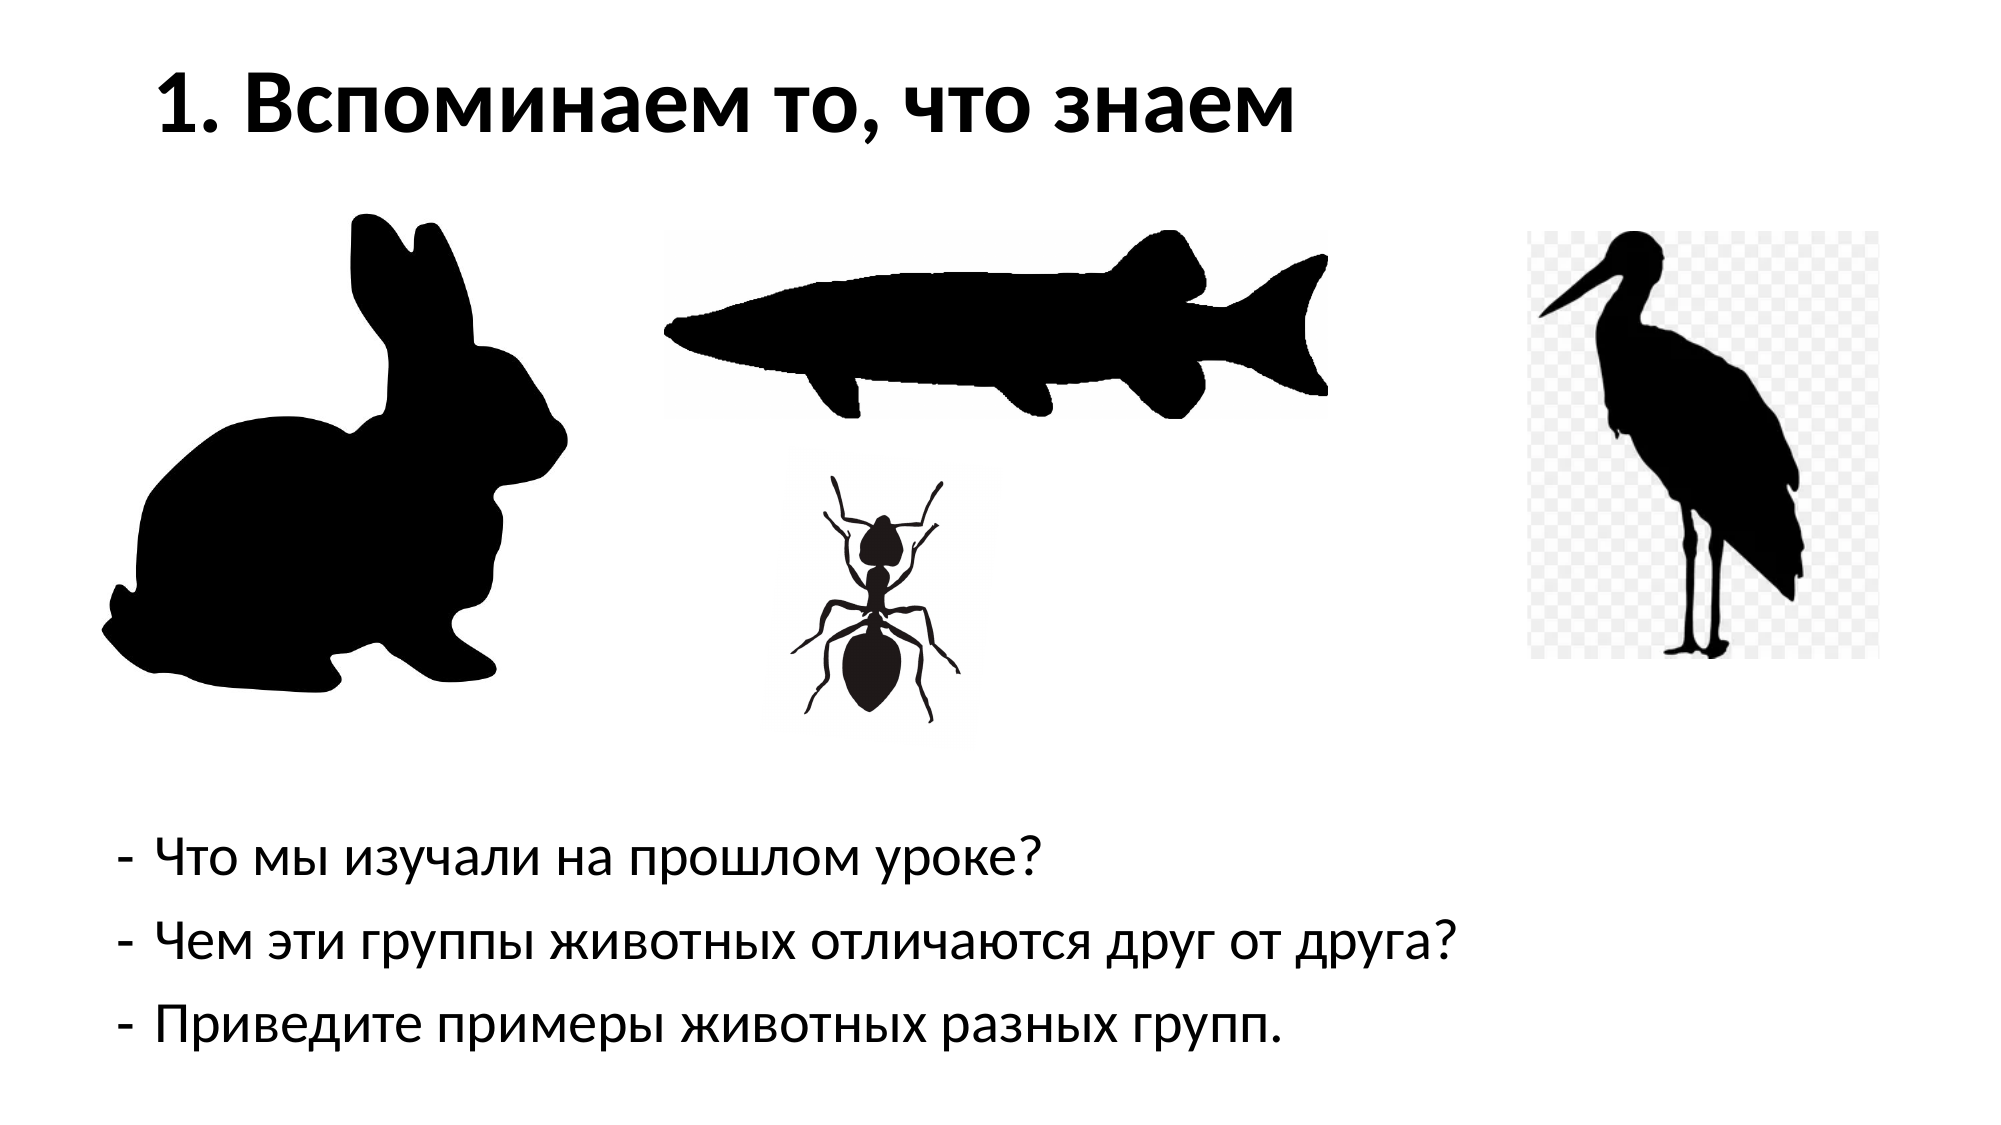

# 1. Вспоминаем то, что знаем
Что мы изучали на прошлом уроке?
Чем эти группы животных отличаются друг от друга?
Приведите примеры животных разных групп.